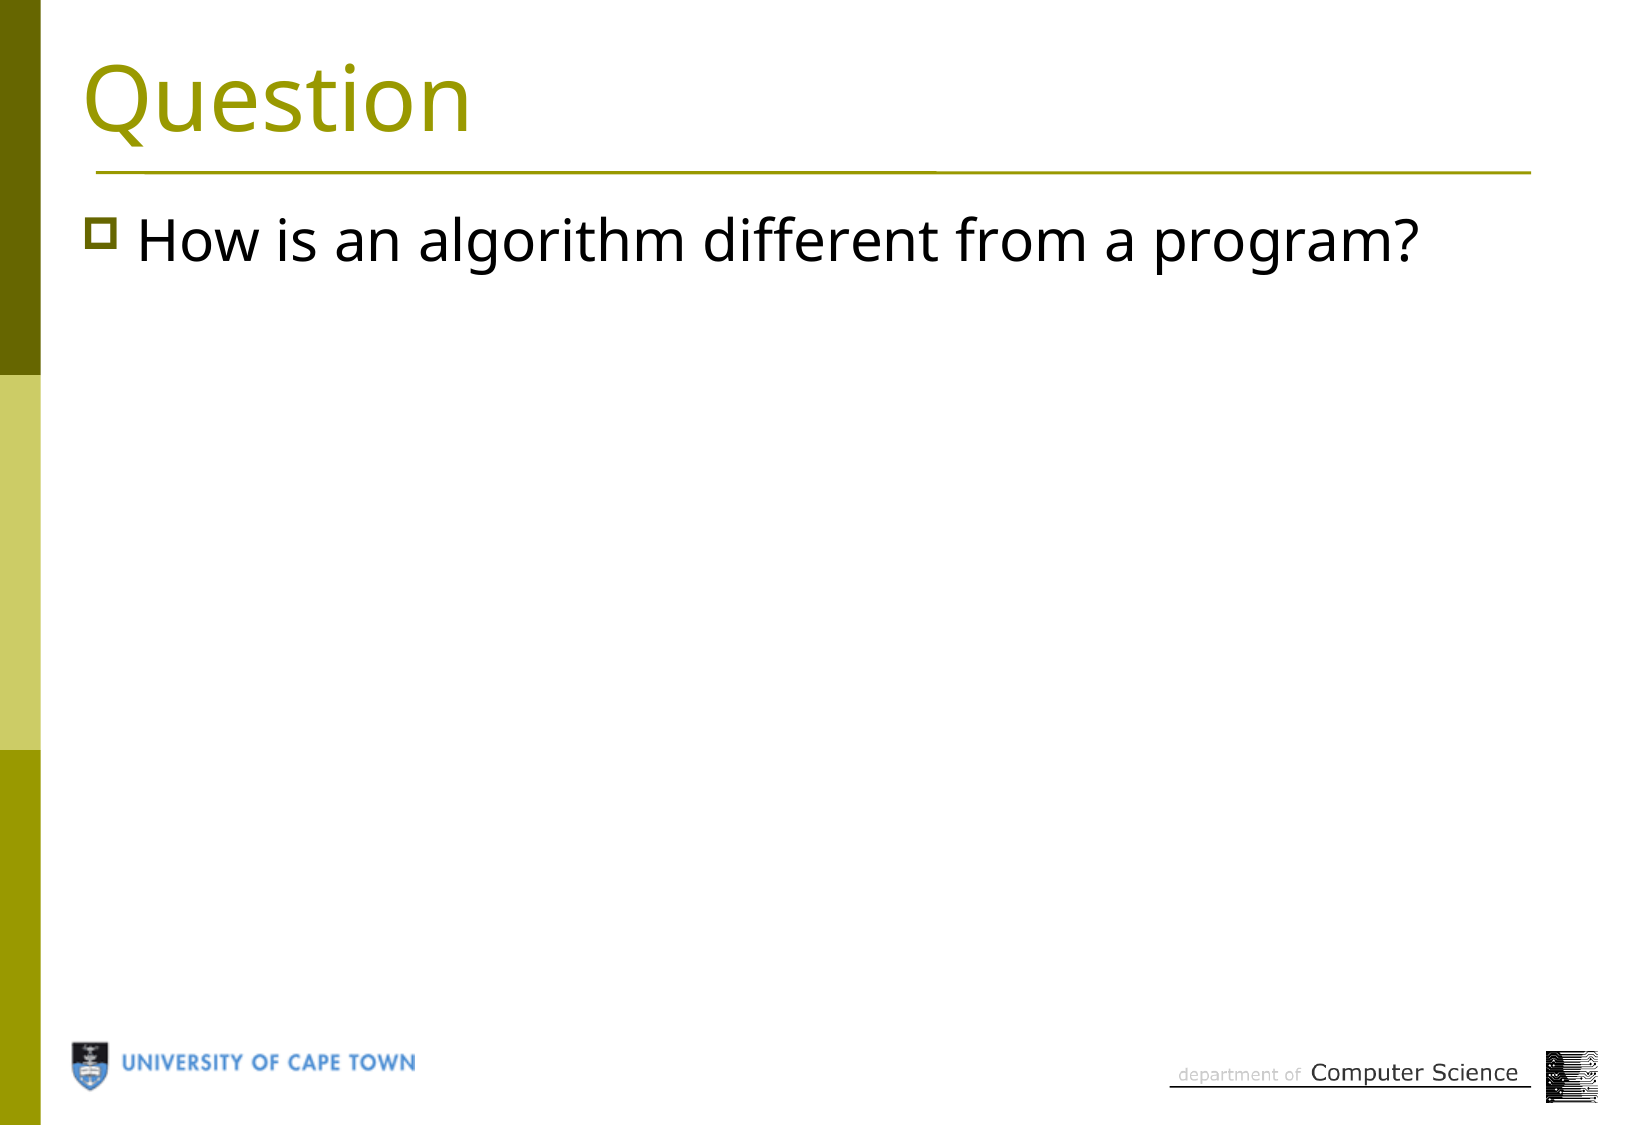

# Question
How is an algorithm different from a program?